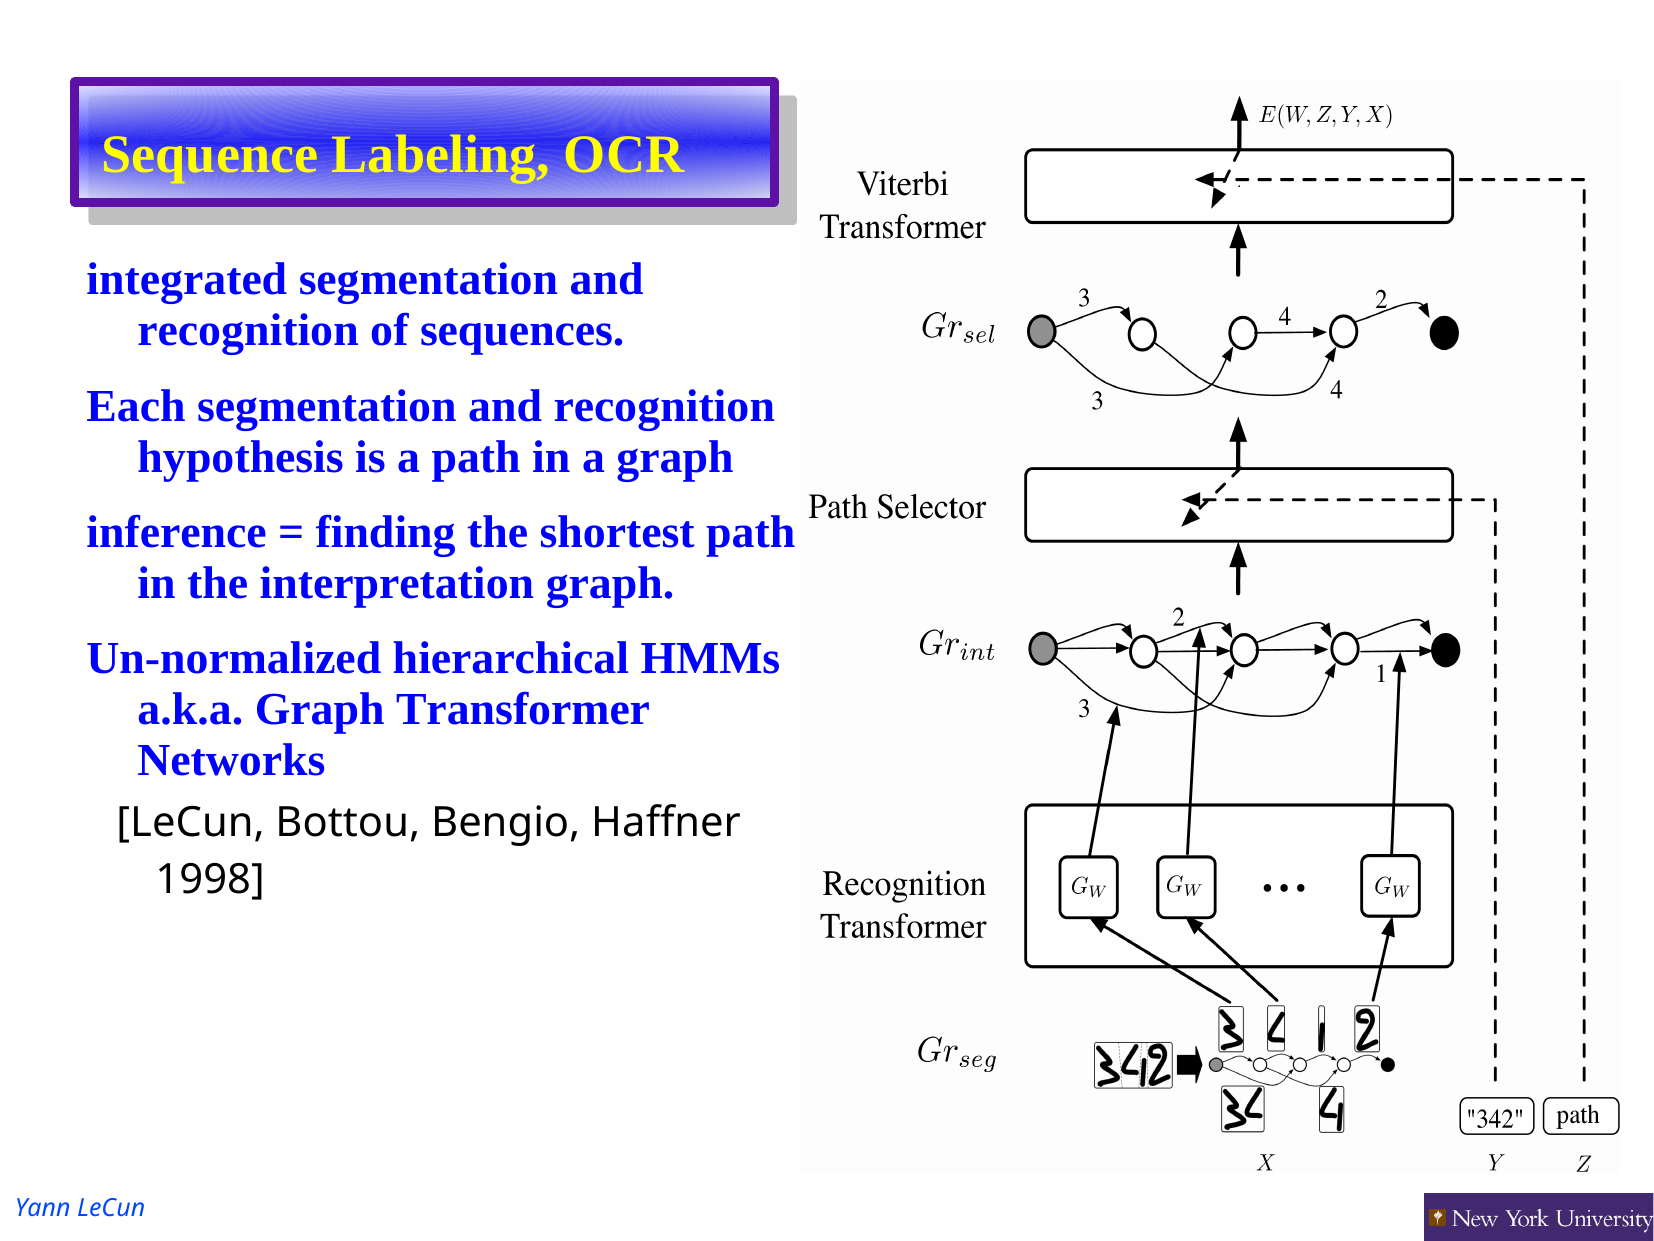

# Sequence Labeling, OCR
integrated segmentation and recognition of sequences.
Each segmentation and recognition hypothesis is a path in a graph
inference = finding the shortest path in the interpretation graph.
Un-normalized hierarchical HMMs a.k.a. Graph Transformer Networks
[LeCun, Bottou, Bengio, Haffner 1998]